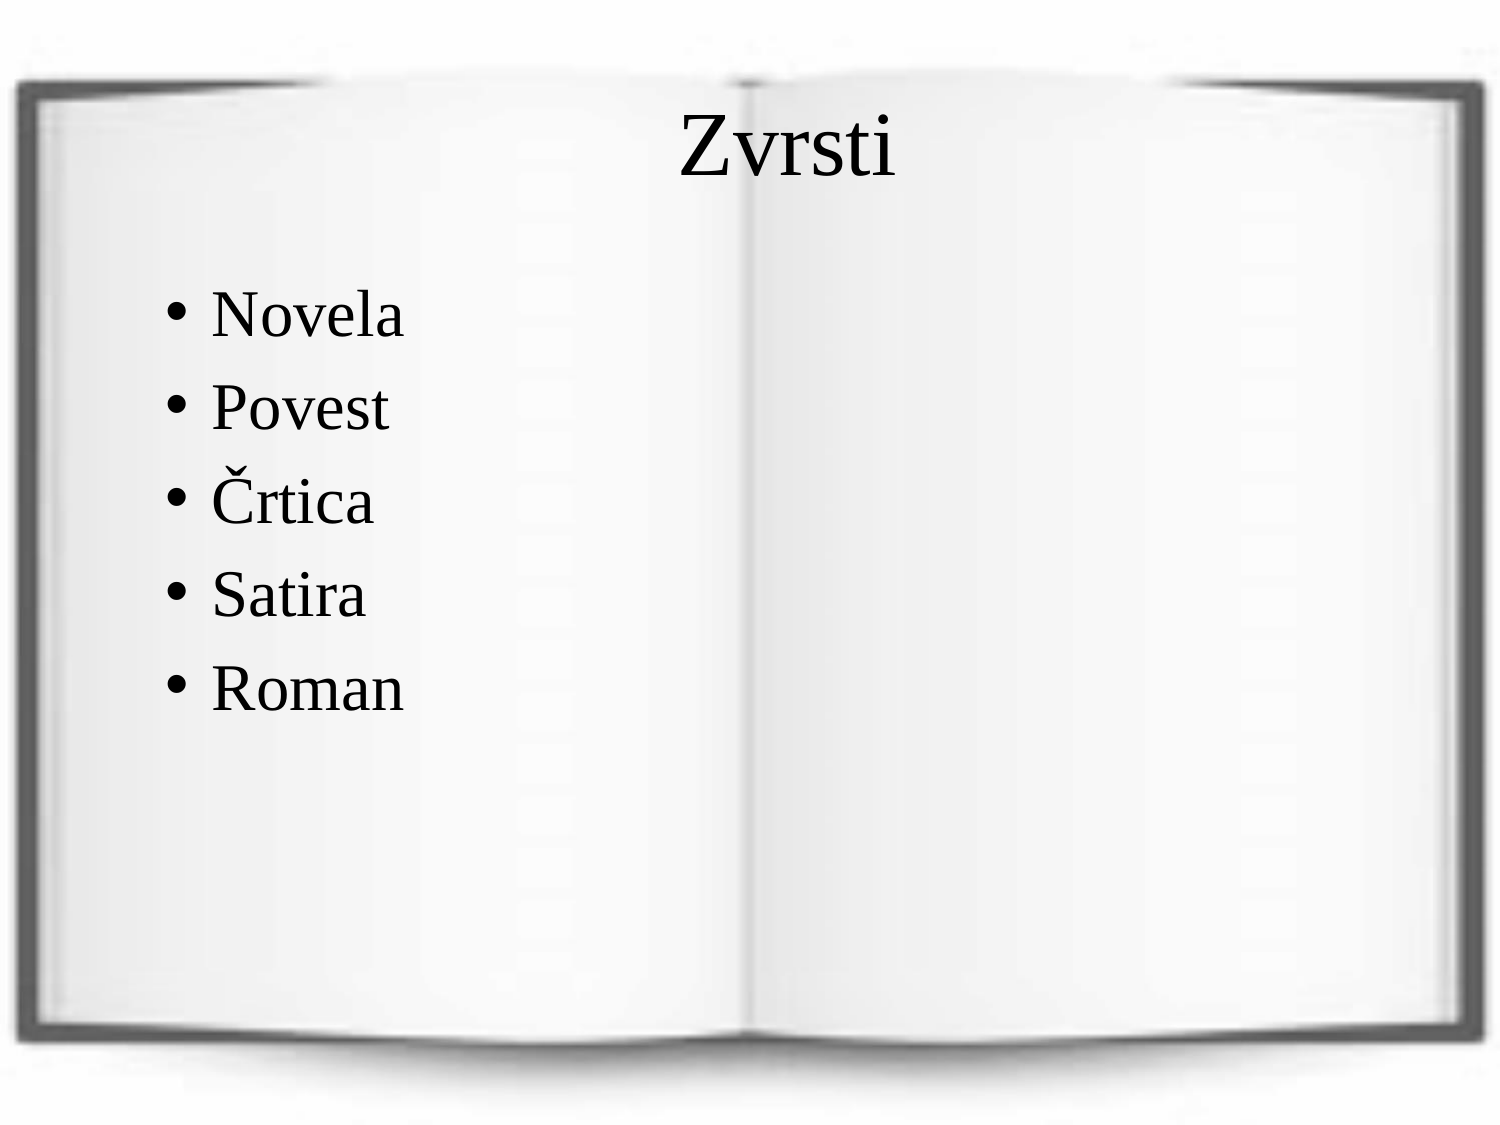

# Zvrsti
Novela
Povest
Črtica
Satira
Roman